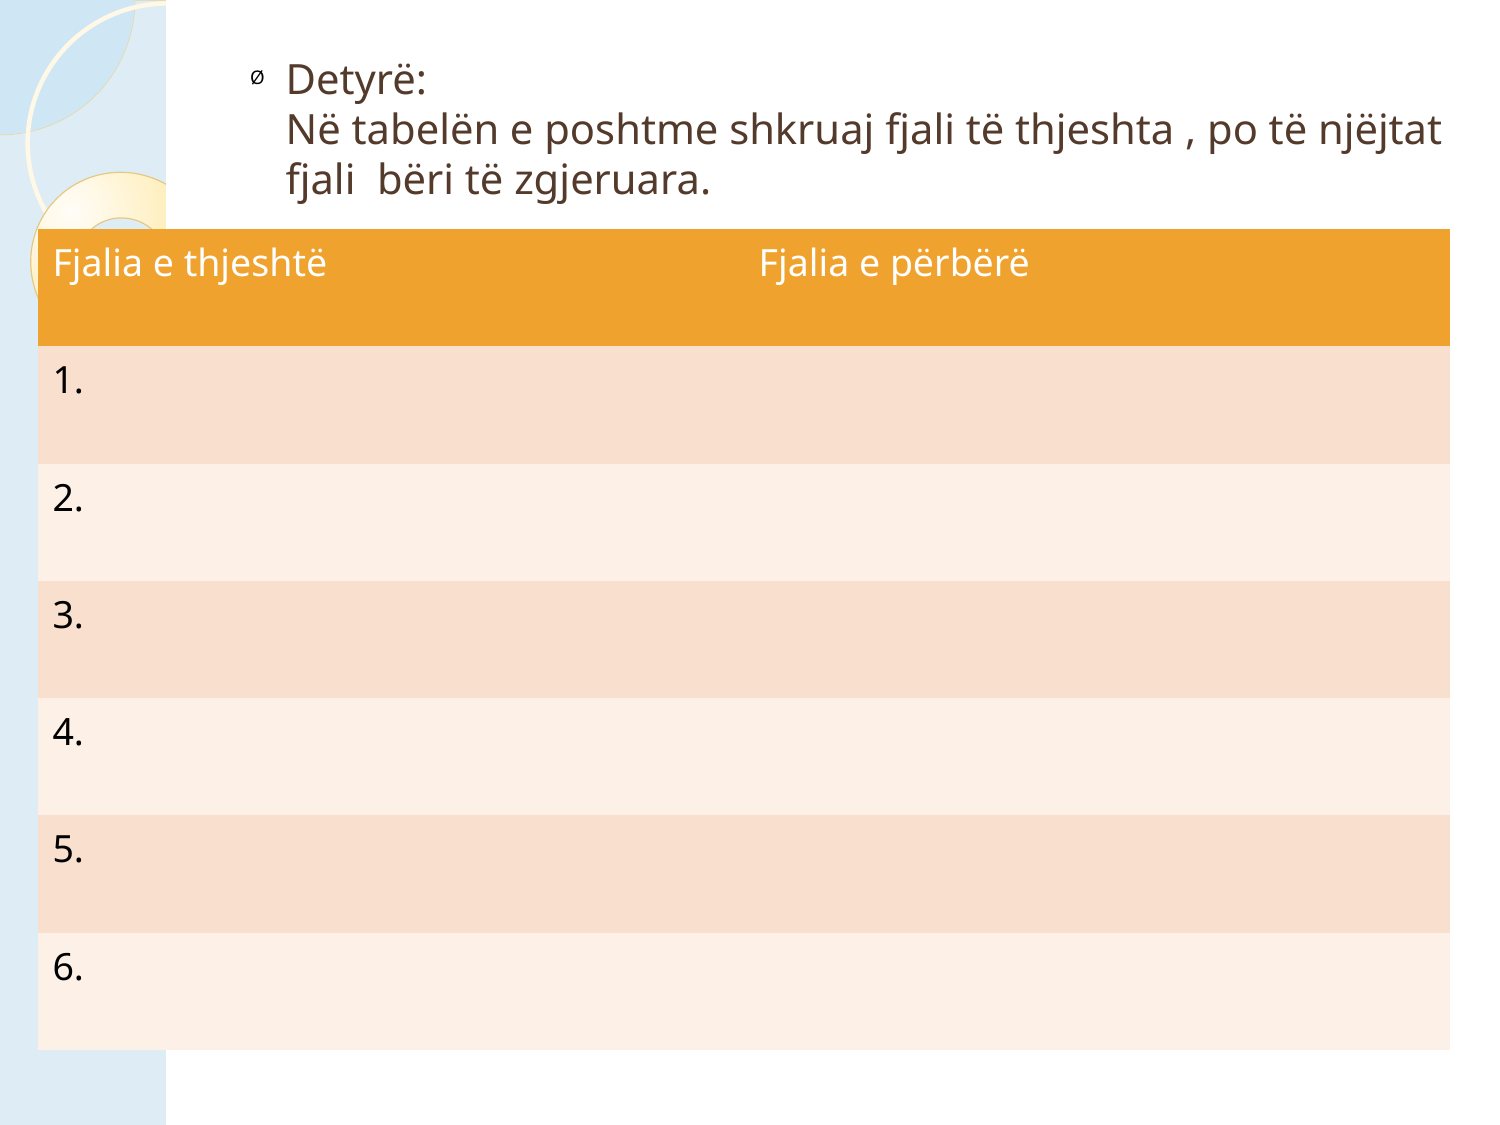

# Detyrë: Në tabelën e poshtme shkruaj fjali të thjeshta , po të njëjtat fjali bëri të zgjeruara.
| Fjalia e thjeshtë | | Fjalia e përbërë |
| --- | --- | --- |
| 1. | | |
| 2. | | |
| 3. | | |
| 4. | | |
| 5. | | |
| 6. | | |
| Fjalia e thjeshtë | Fjalia e përbërë |
| --- | --- |
| | |